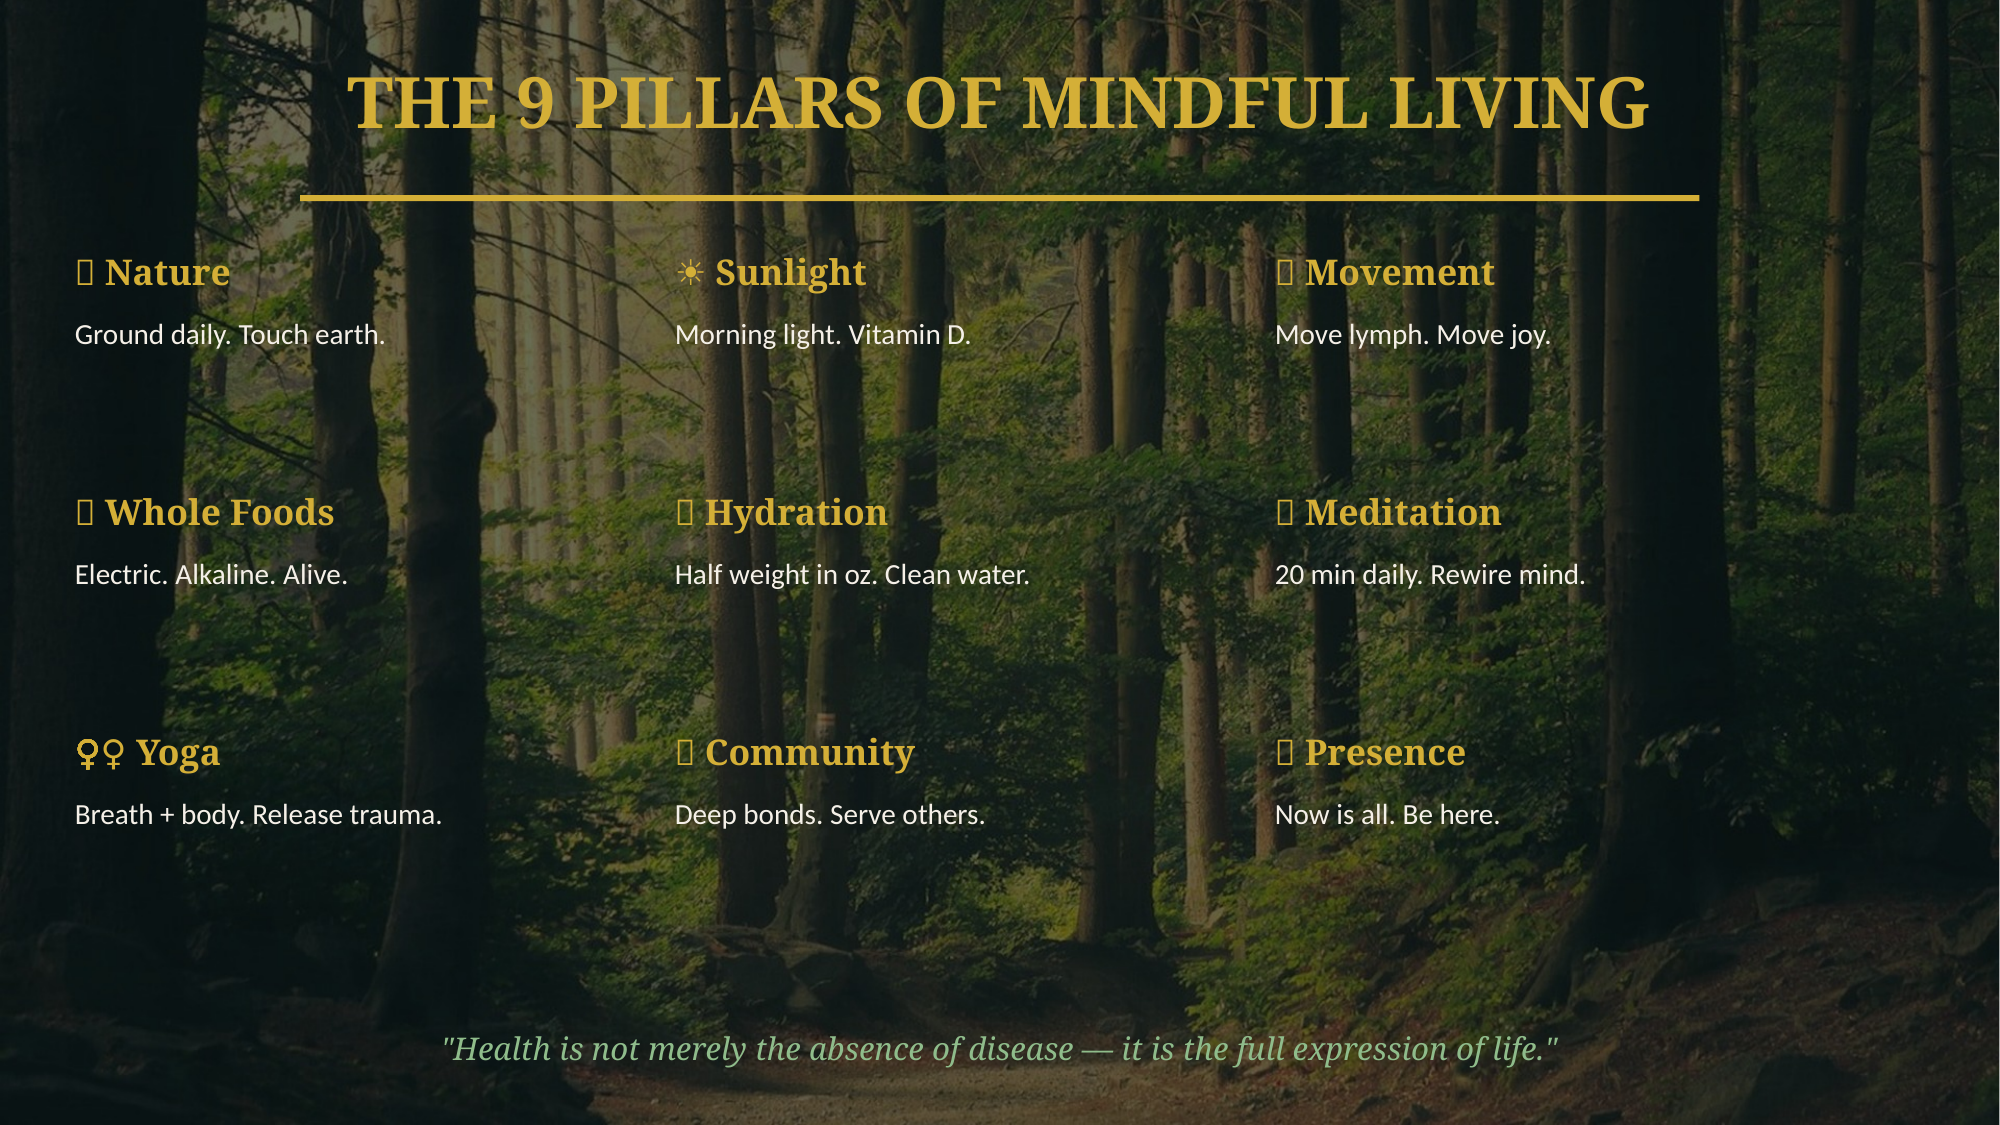

THE 9 PILLARS OF MINDFUL LIVING
🌿 Nature
☀️ Sunlight
🏃 Movement
Ground daily. Touch earth.
Morning light. Vitamin D.
Move lymph. Move joy.
🥦 Whole Foods
💧 Hydration
🧘 Meditation
Electric. Alkaline. Alive.
Half weight in oz. Clean water.
20 min daily. Rewire mind.
🧘‍♀️ Yoga
🤝 Community
🌸 Presence
Breath + body. Release trauma.
Deep bonds. Serve others.
Now is all. Be here.
"Health is not merely the absence of disease — it is the full expression of life."